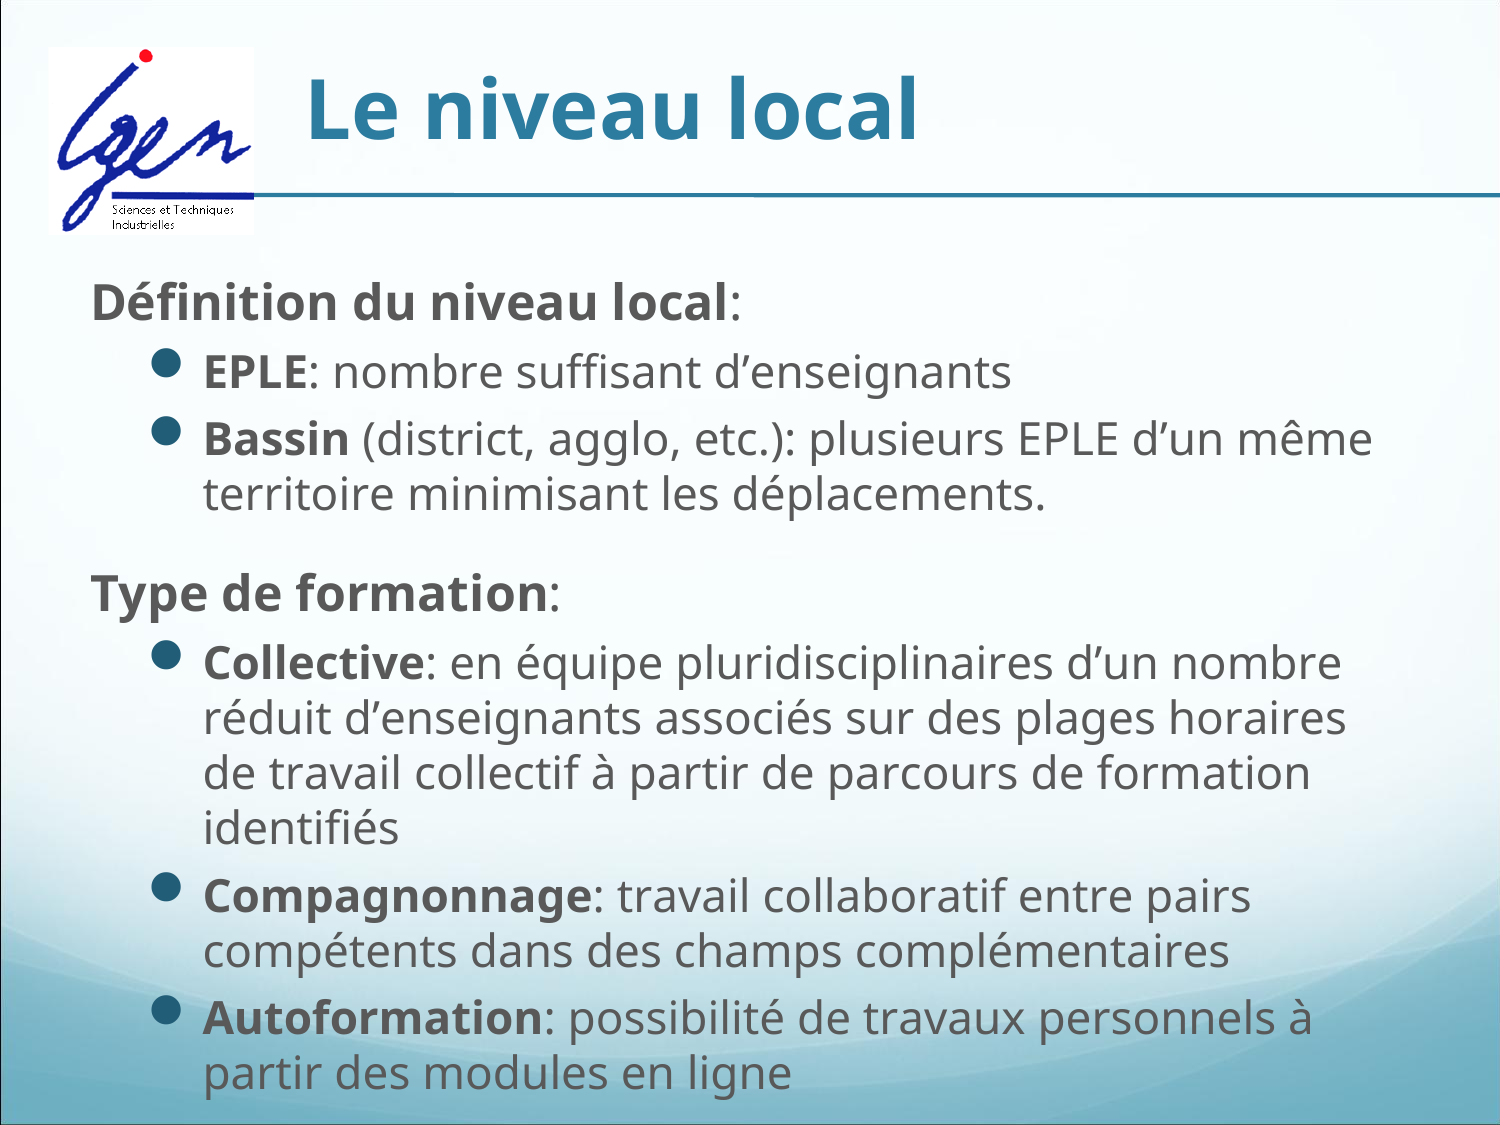

# Le niveau local
Définition du niveau local:
EPLE: nombre suffisant d’enseignants
Bassin (district, agglo, etc.): plusieurs EPLE d’un même territoire minimisant les déplacements.
Type de formation:
Collective: en équipe pluridisciplinaires d’un nombre réduit d’enseignants associés sur des plages horaires de travail collectif à partir de parcours de formation identifiés
Compagnonnage: travail collaboratif entre pairs compétents dans des champs complémentaires
Autoformation: possibilité de travaux personnels à partir des modules en ligne